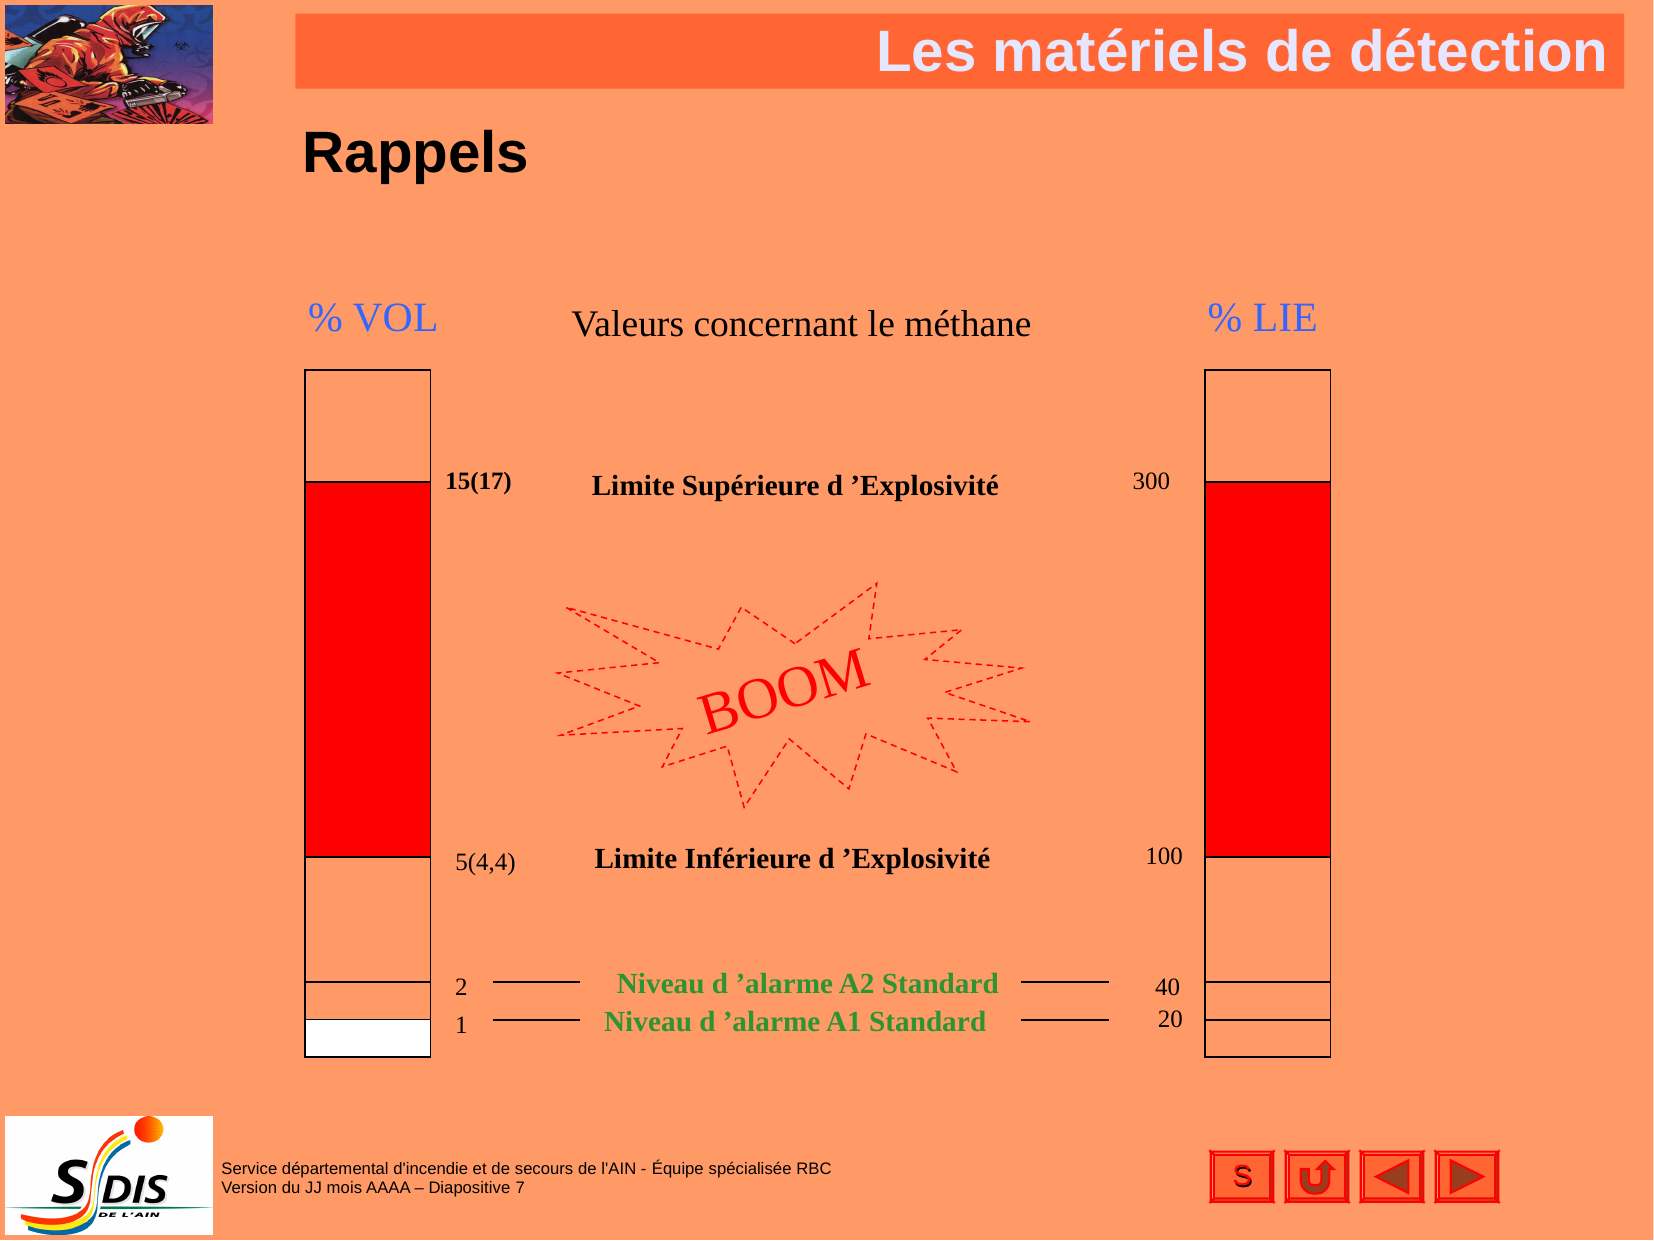

Les matériels de détection
Rappels
% VOL
% LIE
Valeurs concernant le méthane
15(17)
300
Limite Supérieure d ’Explosivité
BOOM
Limite Inférieure d ’Explosivité
100
5(4,4)
Niveau d ’alarme A2 Standard
2
40
Niveau d ’alarme A1 Standard
20
1